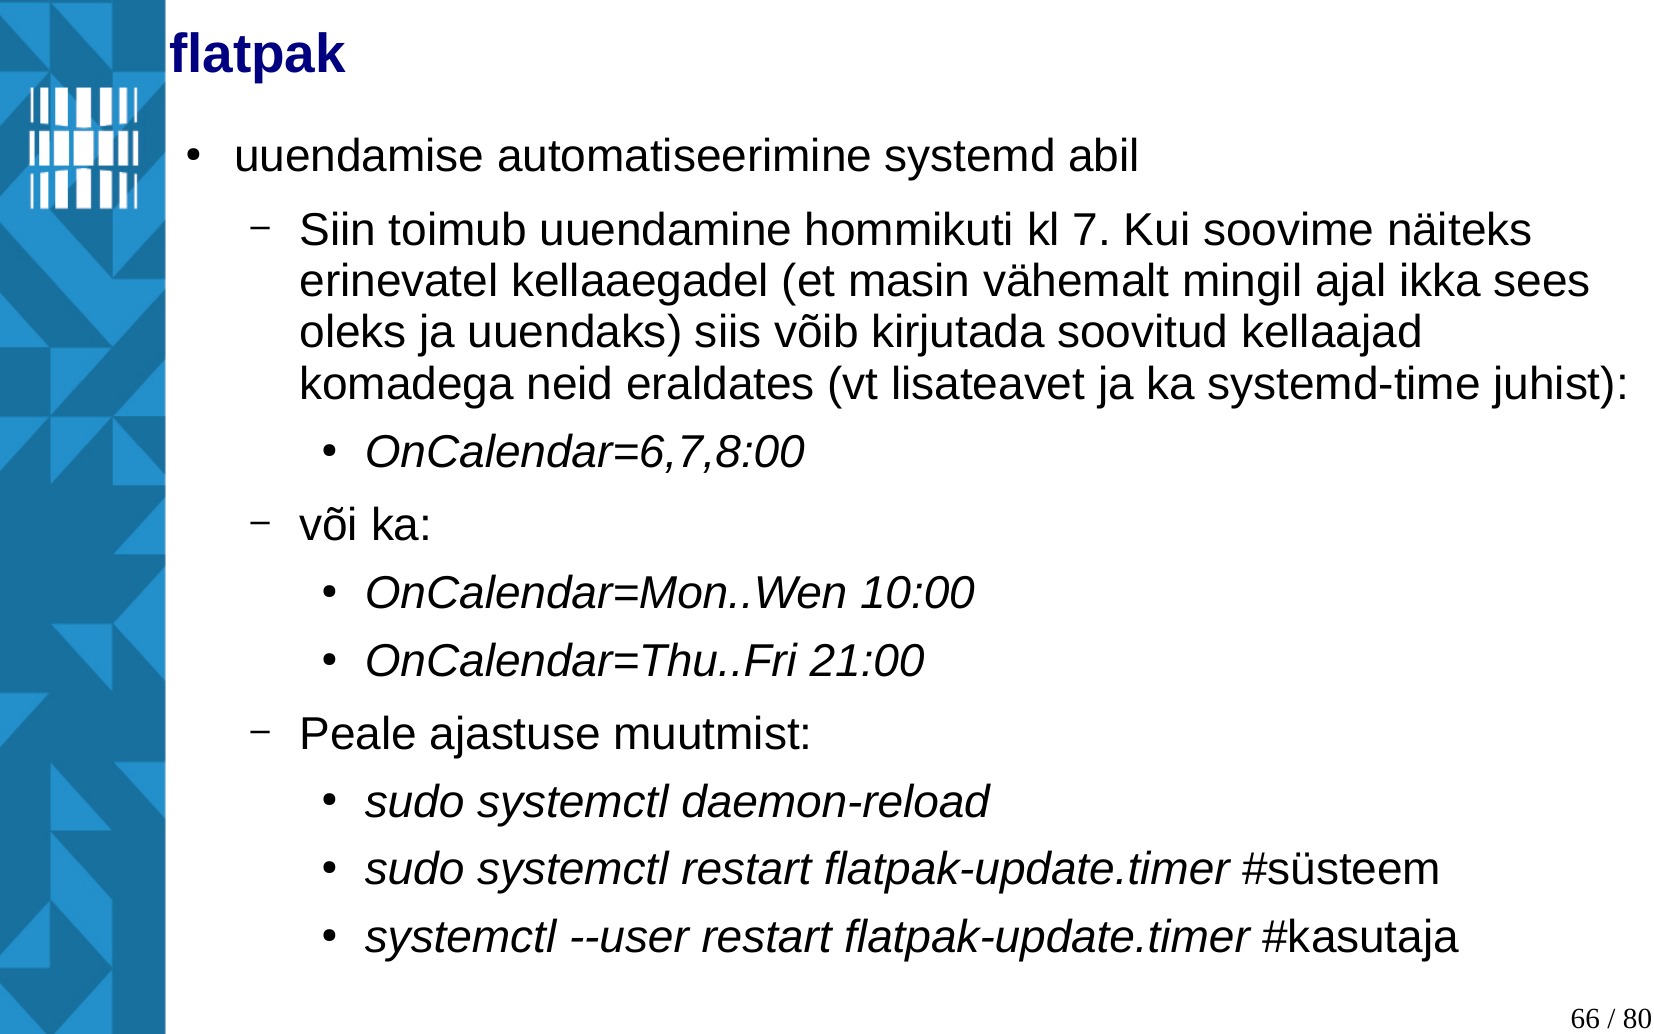

# flatpak
uuendamise automatiseerimine systemd abil
Siin toimub uuendamine hommikuti kl 7. Kui soovime näiteks erinevatel kellaaegadel (et masin vähemalt mingil ajal ikka sees oleks ja uuendaks) siis võib kirjutada soovitud kellaajad komadega neid eraldates (vt lisateavet ja ka systemd-time juhist):
OnCalendar=6,7,8:00
või ka:
OnCalendar=Mon..Wen 10:00
OnCalendar=Thu..Fri 21:00
Peale ajastuse muutmist:
sudo systemctl daemon-reload
sudo systemctl restart flatpak-update.timer #süsteem
systemctl --user restart flatpak-update.timer #kasutaja
66